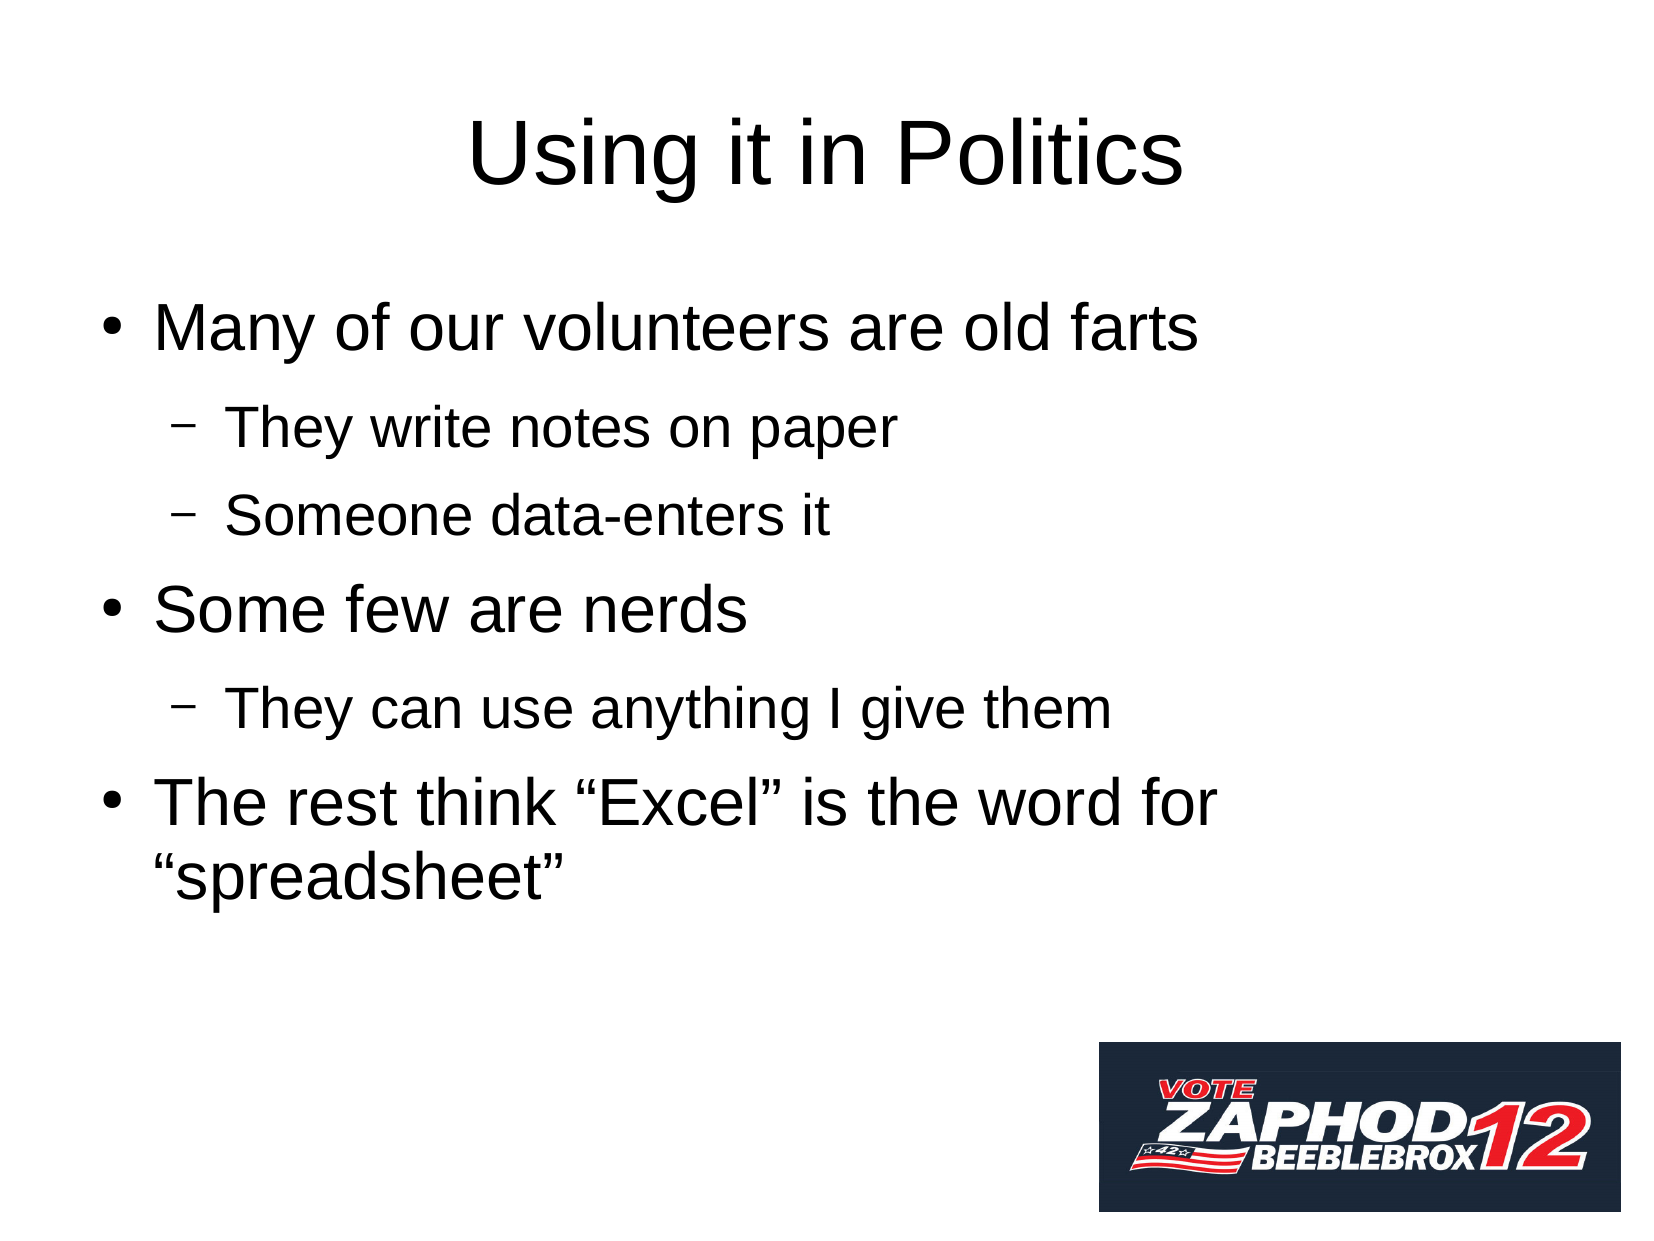

# Using it in Politics
Many of our volunteers are old farts
They write notes on paper
Someone data-enters it
Some few are nerds
They can use anything I give them
The rest think “Excel” is the word for “spreadsheet”